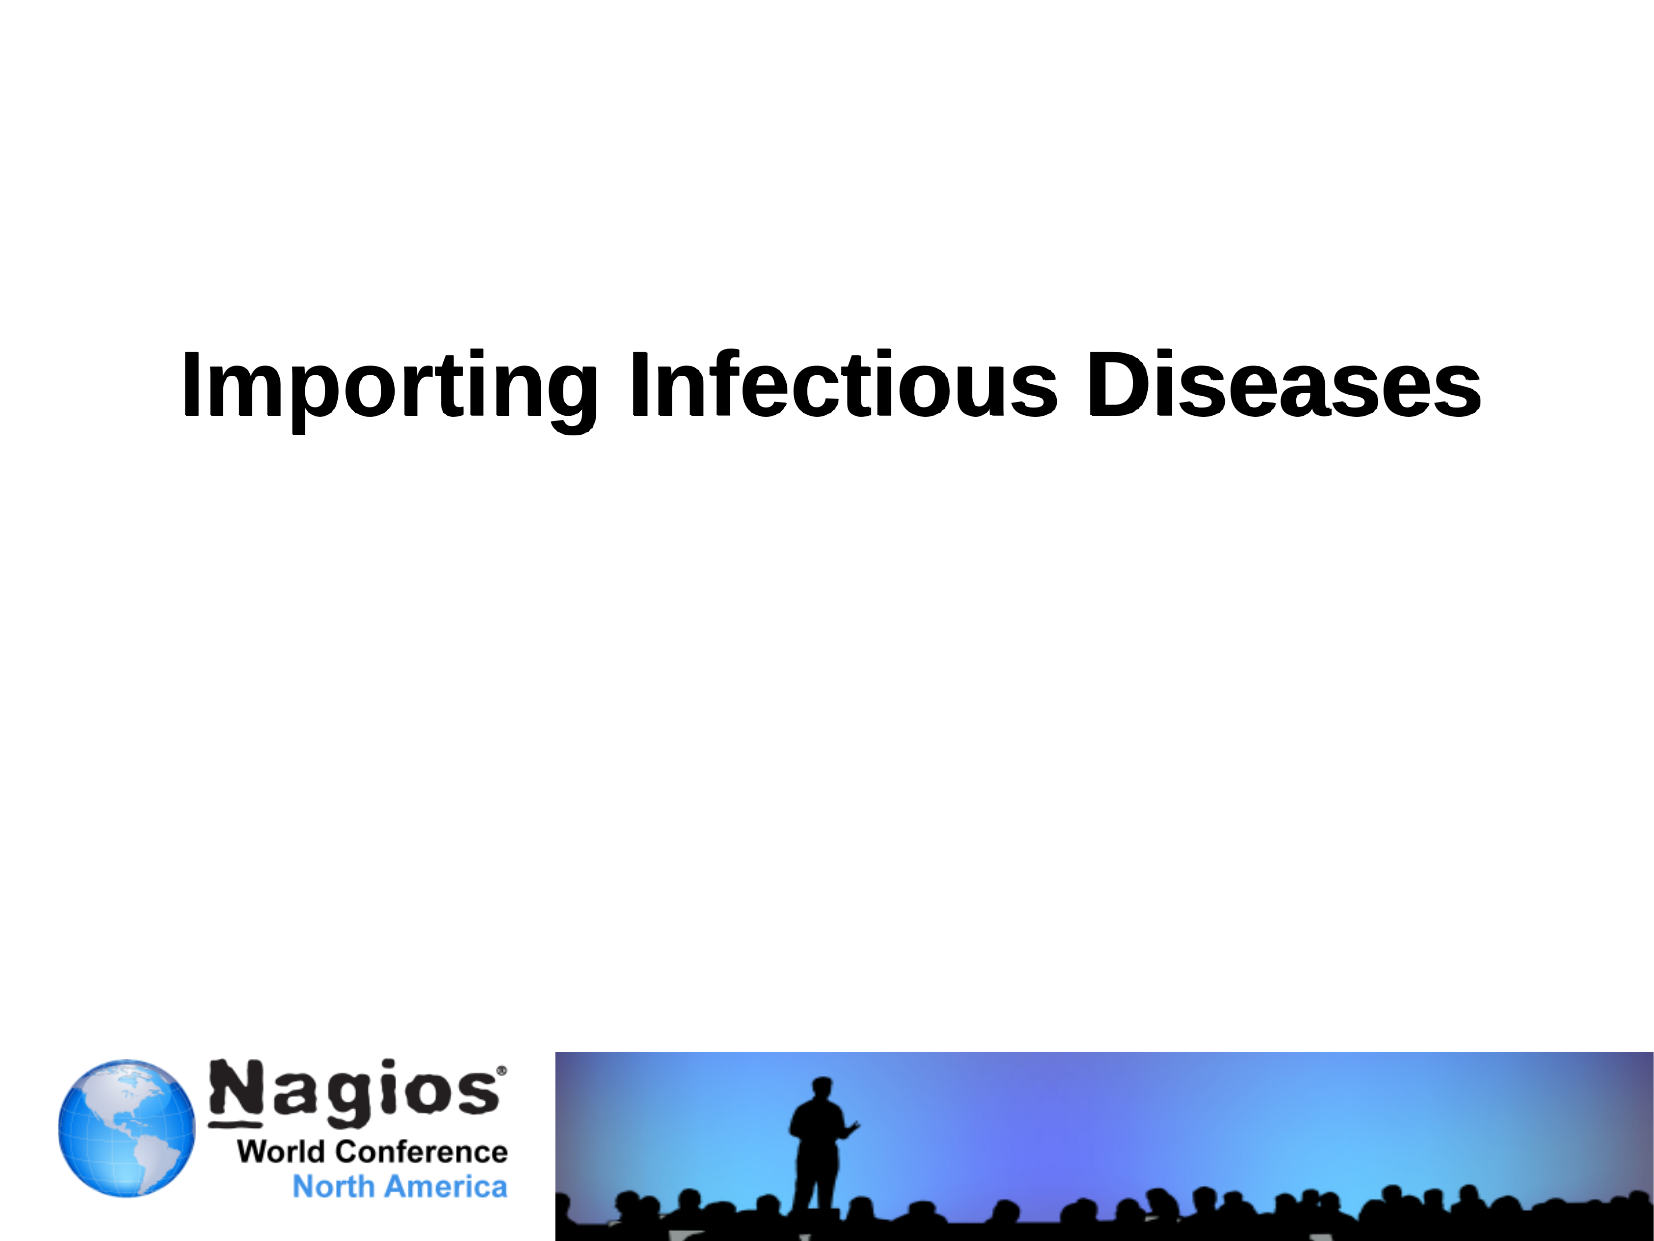

# Importing Infectious Diseases
2011
Nagios World Conference
59